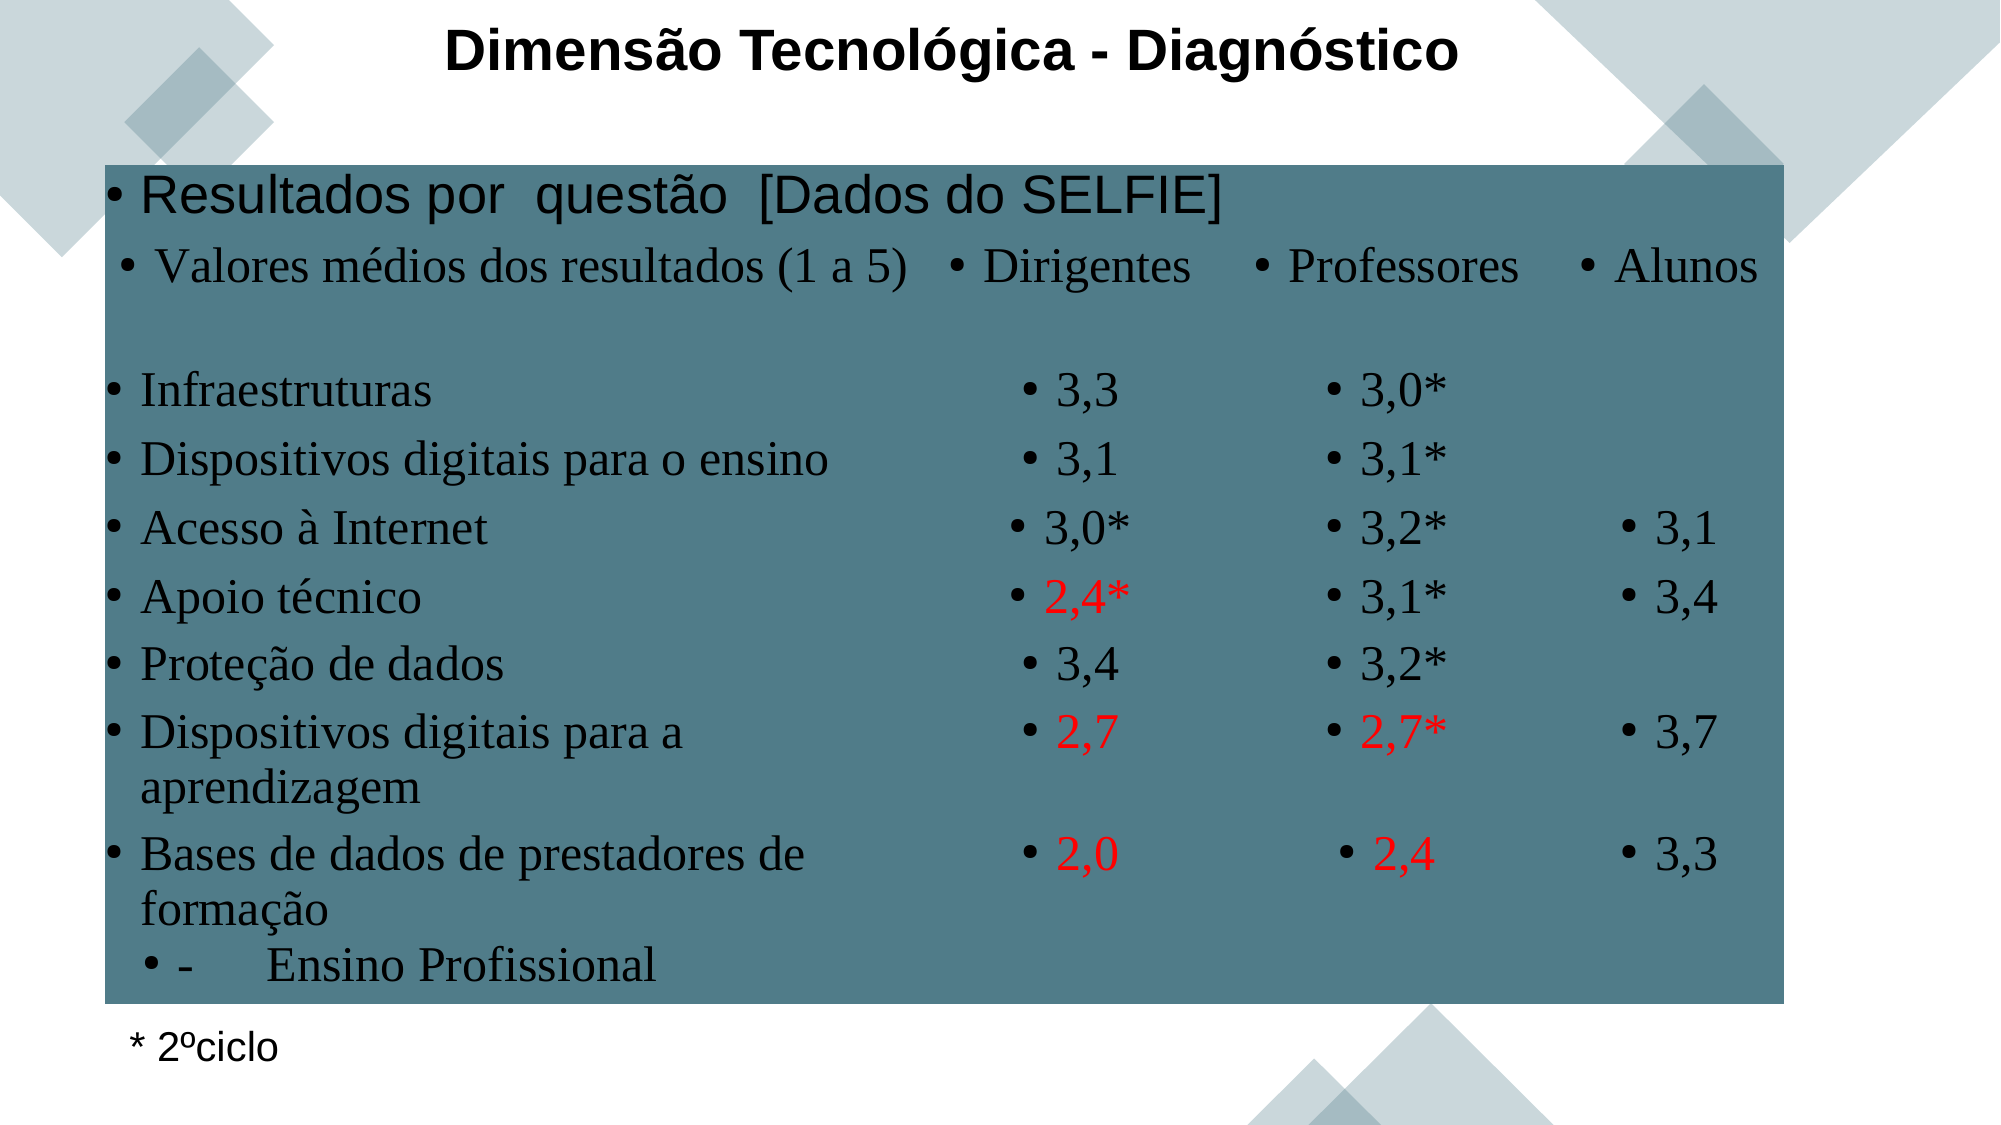

Dimensão Tecnológica - Diagnóstico
| Resultados por  questão  [Dados do SELFIE] | | | |
| --- | --- | --- | --- |
| Valores médios dos resultados (1 a 5) | Dirigentes | Professores | Alunos |
| Infraestruturas | 3,3 | 3,0\* | |
| Dispositivos digitais para o ensino | 3,1 | 3,1\* | |
| Acesso à Internet | 3,0\* | 3,2\* | 3,1 |
| Apoio técnico | 2,4\* | 3,1\* | 3,4 |
| Proteção de dados | 3,4 | 3,2\* | |
| Dispositivos digitais para a aprendizagem | 2,7 | 2,7\* | 3,7 |
| Bases de dados de prestadores de formação -        Ensino Profissional | 2,0 | 2,4 | 3,3 |
* 2ºciclo